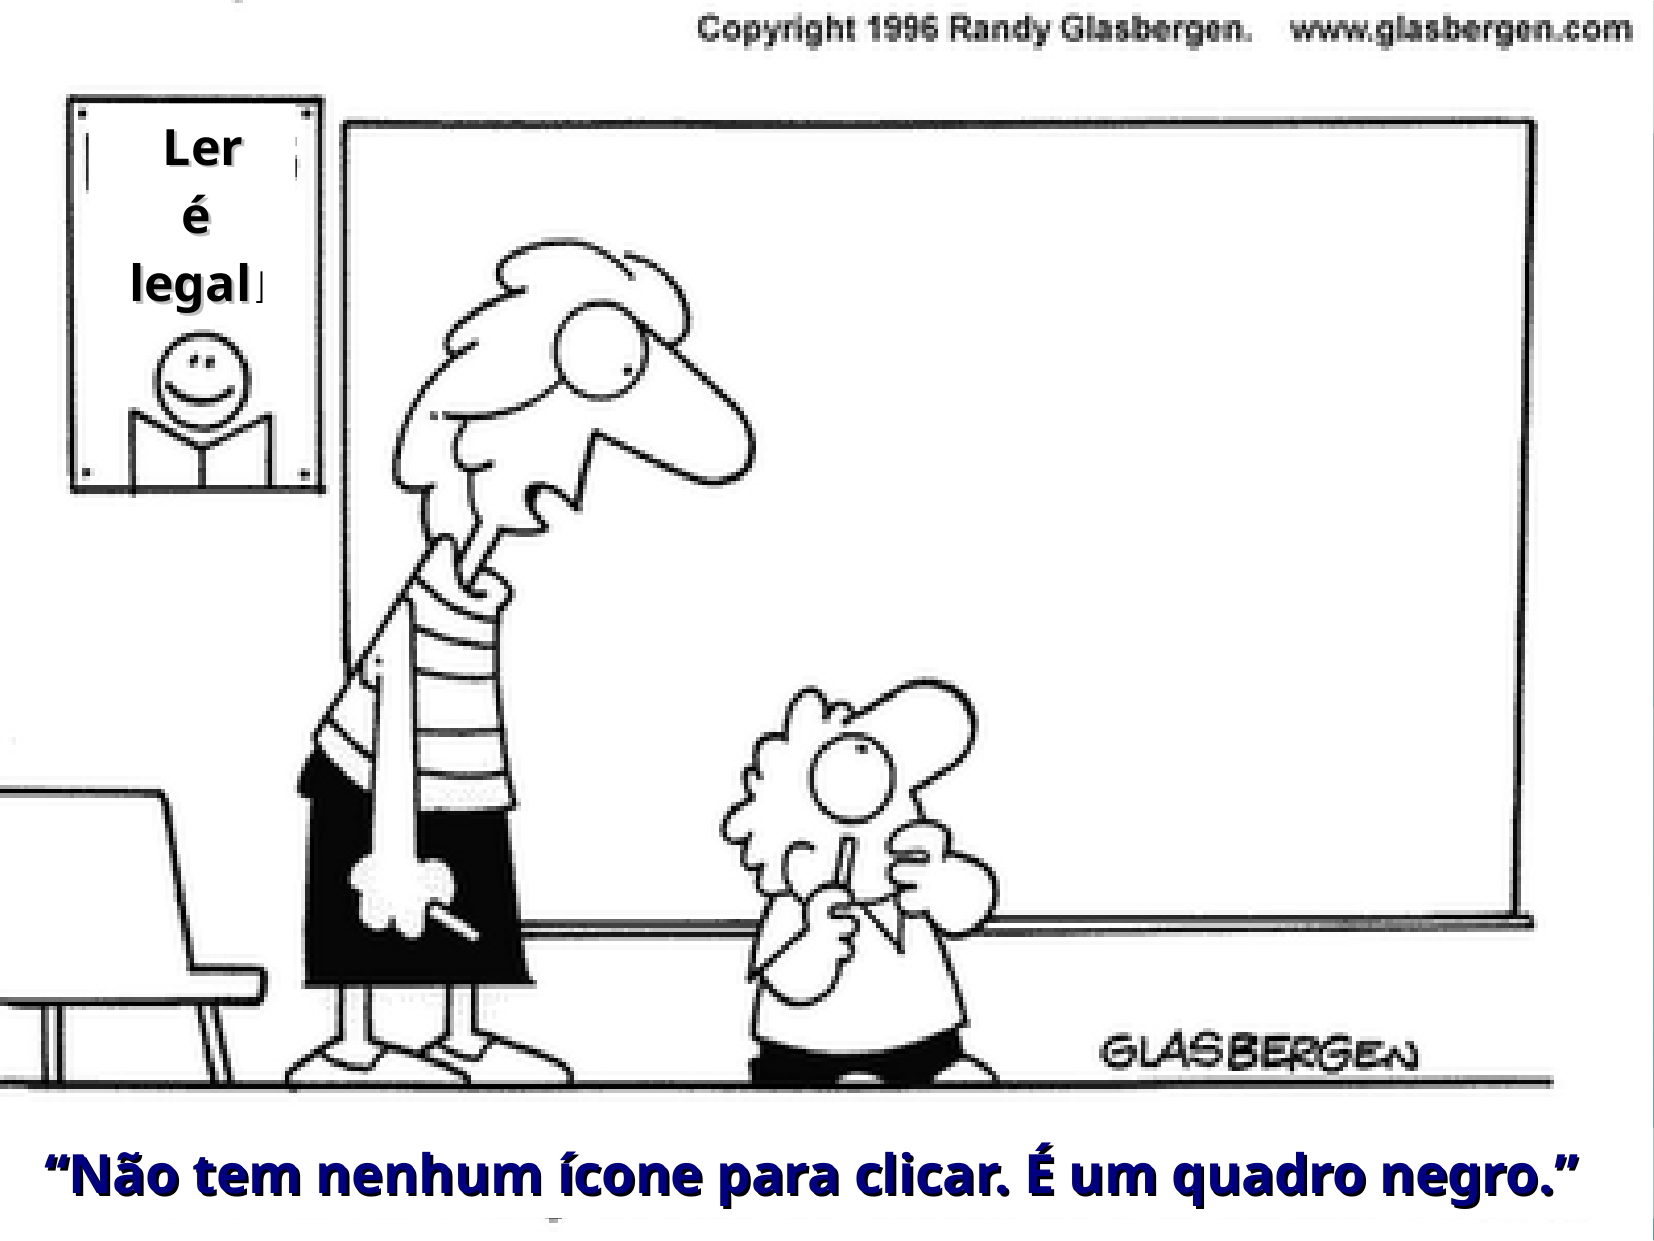

#
 Ler
 é
 legall
“Não tem nenhum ícone para clicar. É um quadro negro.”